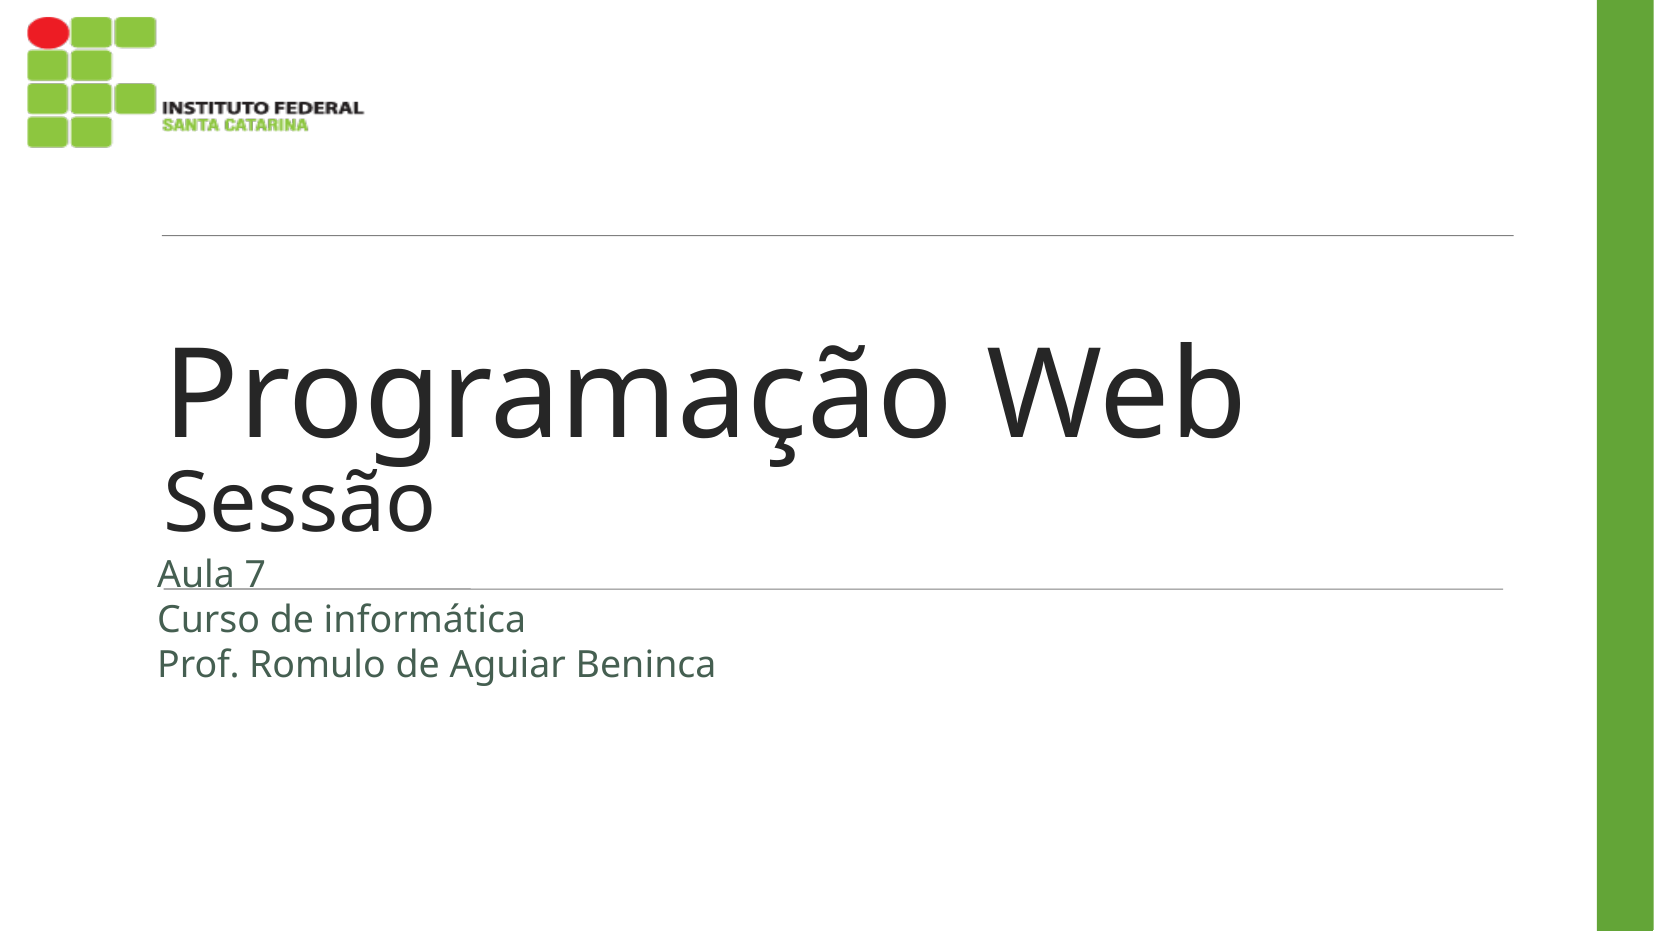

Programação Web
Sessão
Aula 7
Curso de informática
Prof. Romulo de Aguiar Beninca